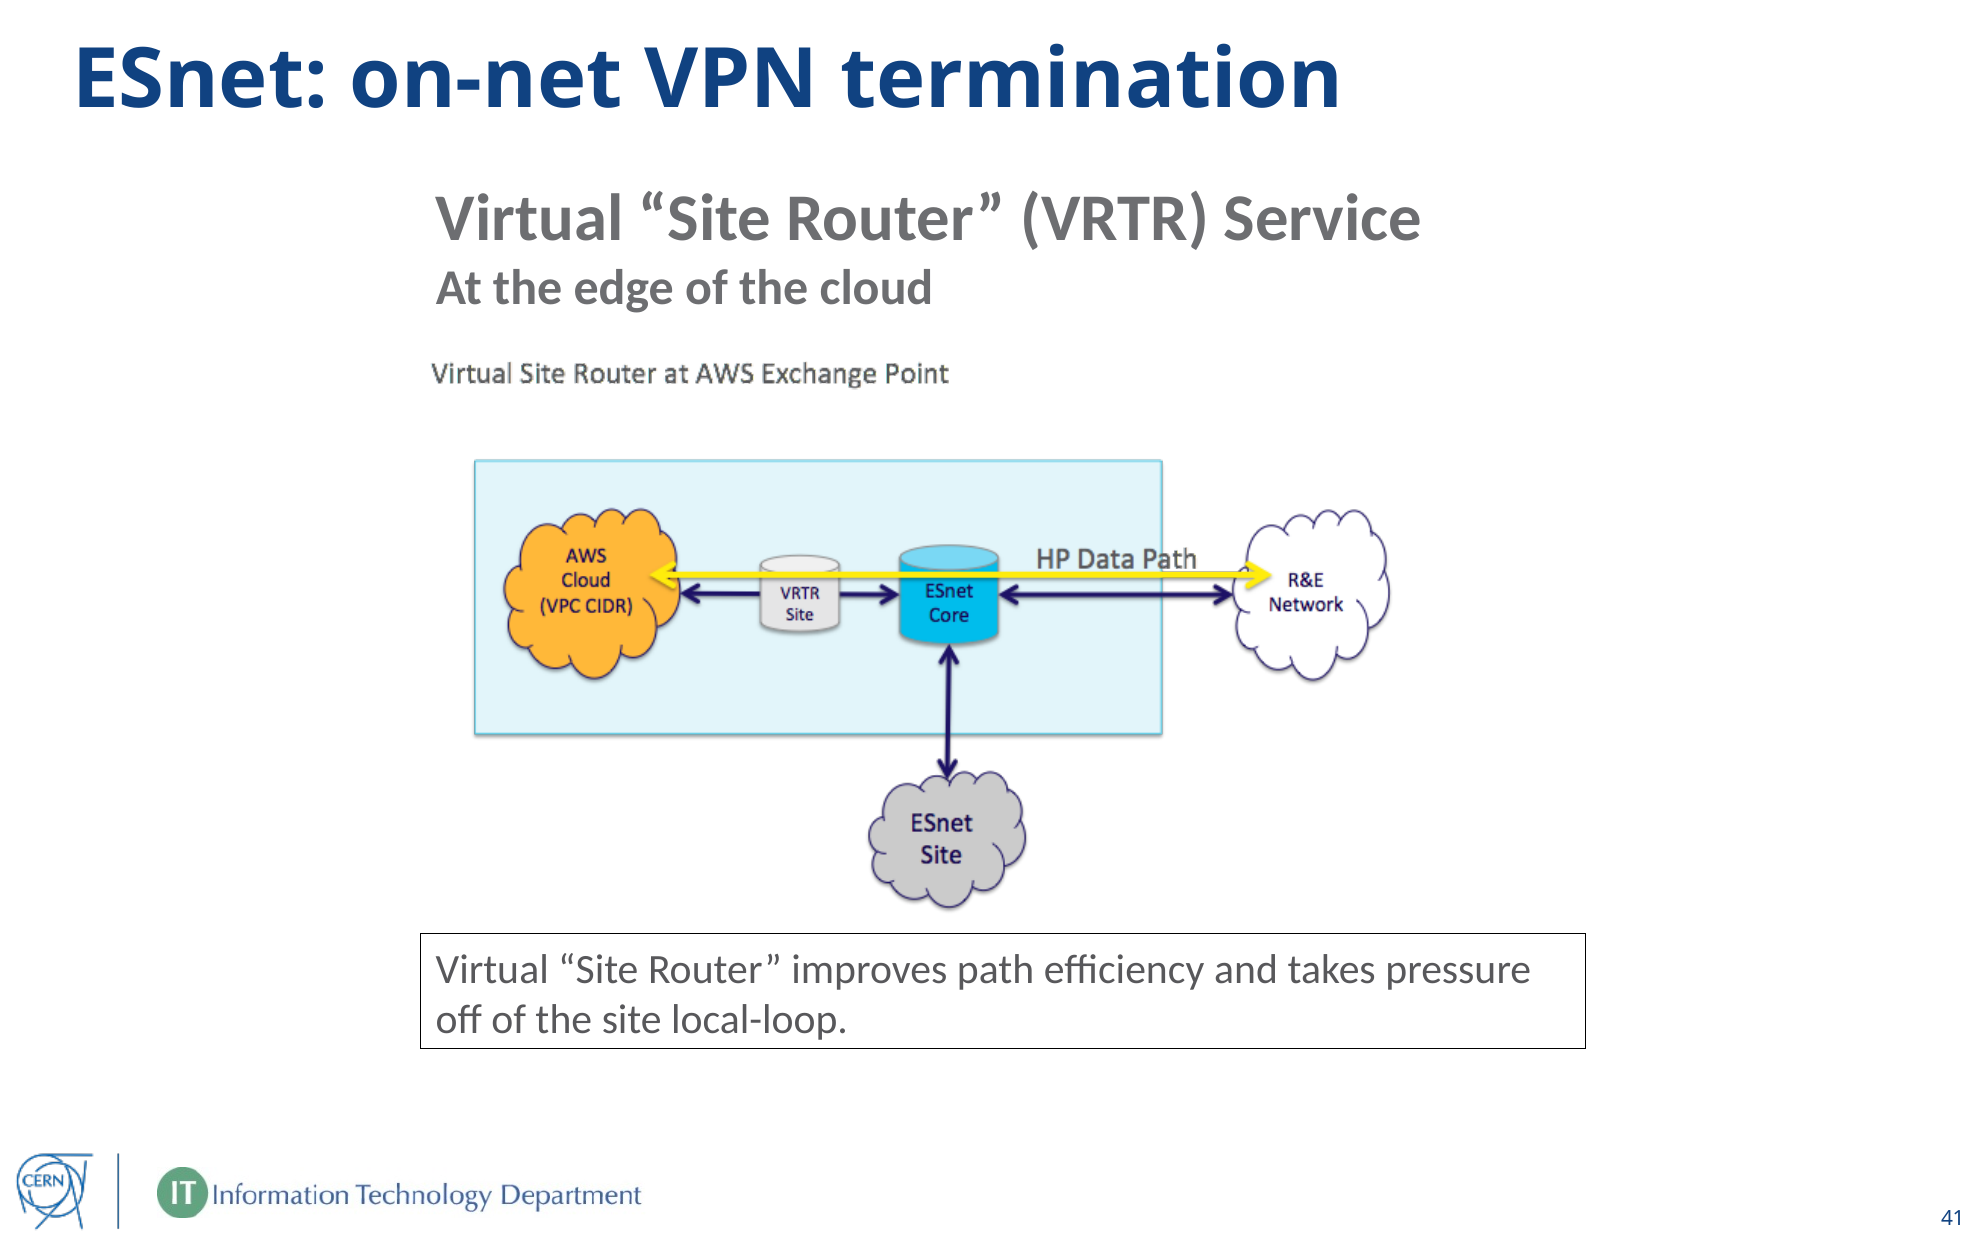

# ESnet: on-net VPN termination
Virtual “Site Router” (VRTR) Service
At the edge of the cloud
Virtual “Site Router” improves path efficiency and takes pressure off of the site local-loop.